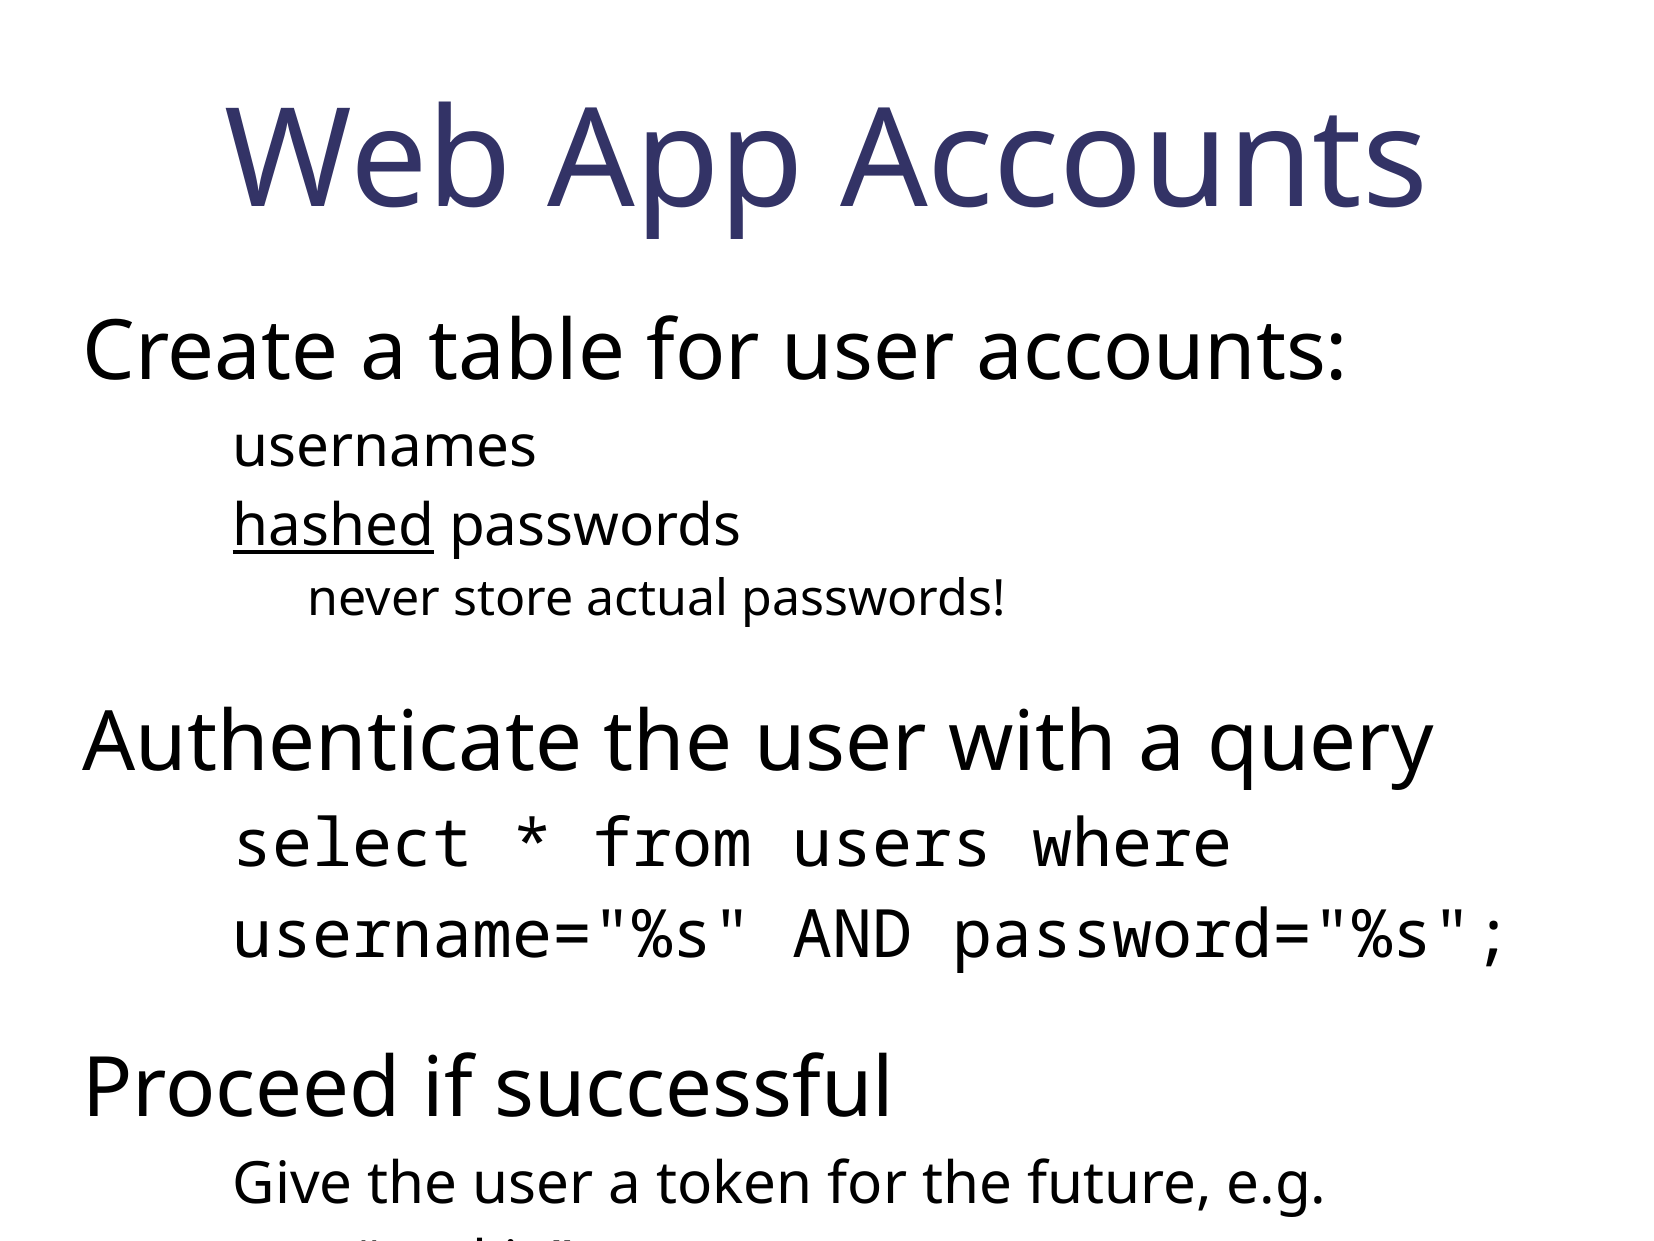

# Web App Accounts
Create a table for user accounts:
		usernames
		hashed passwords
			never store actual passwords!
Authenticate the user with a query
		select * from users where
		username="%s" AND password="%s";
Proceed if successful
		Give the user a token for the future, e.g.
		as a “cookie”
			cookies can be stolen (unless encrypted w/ SSL)